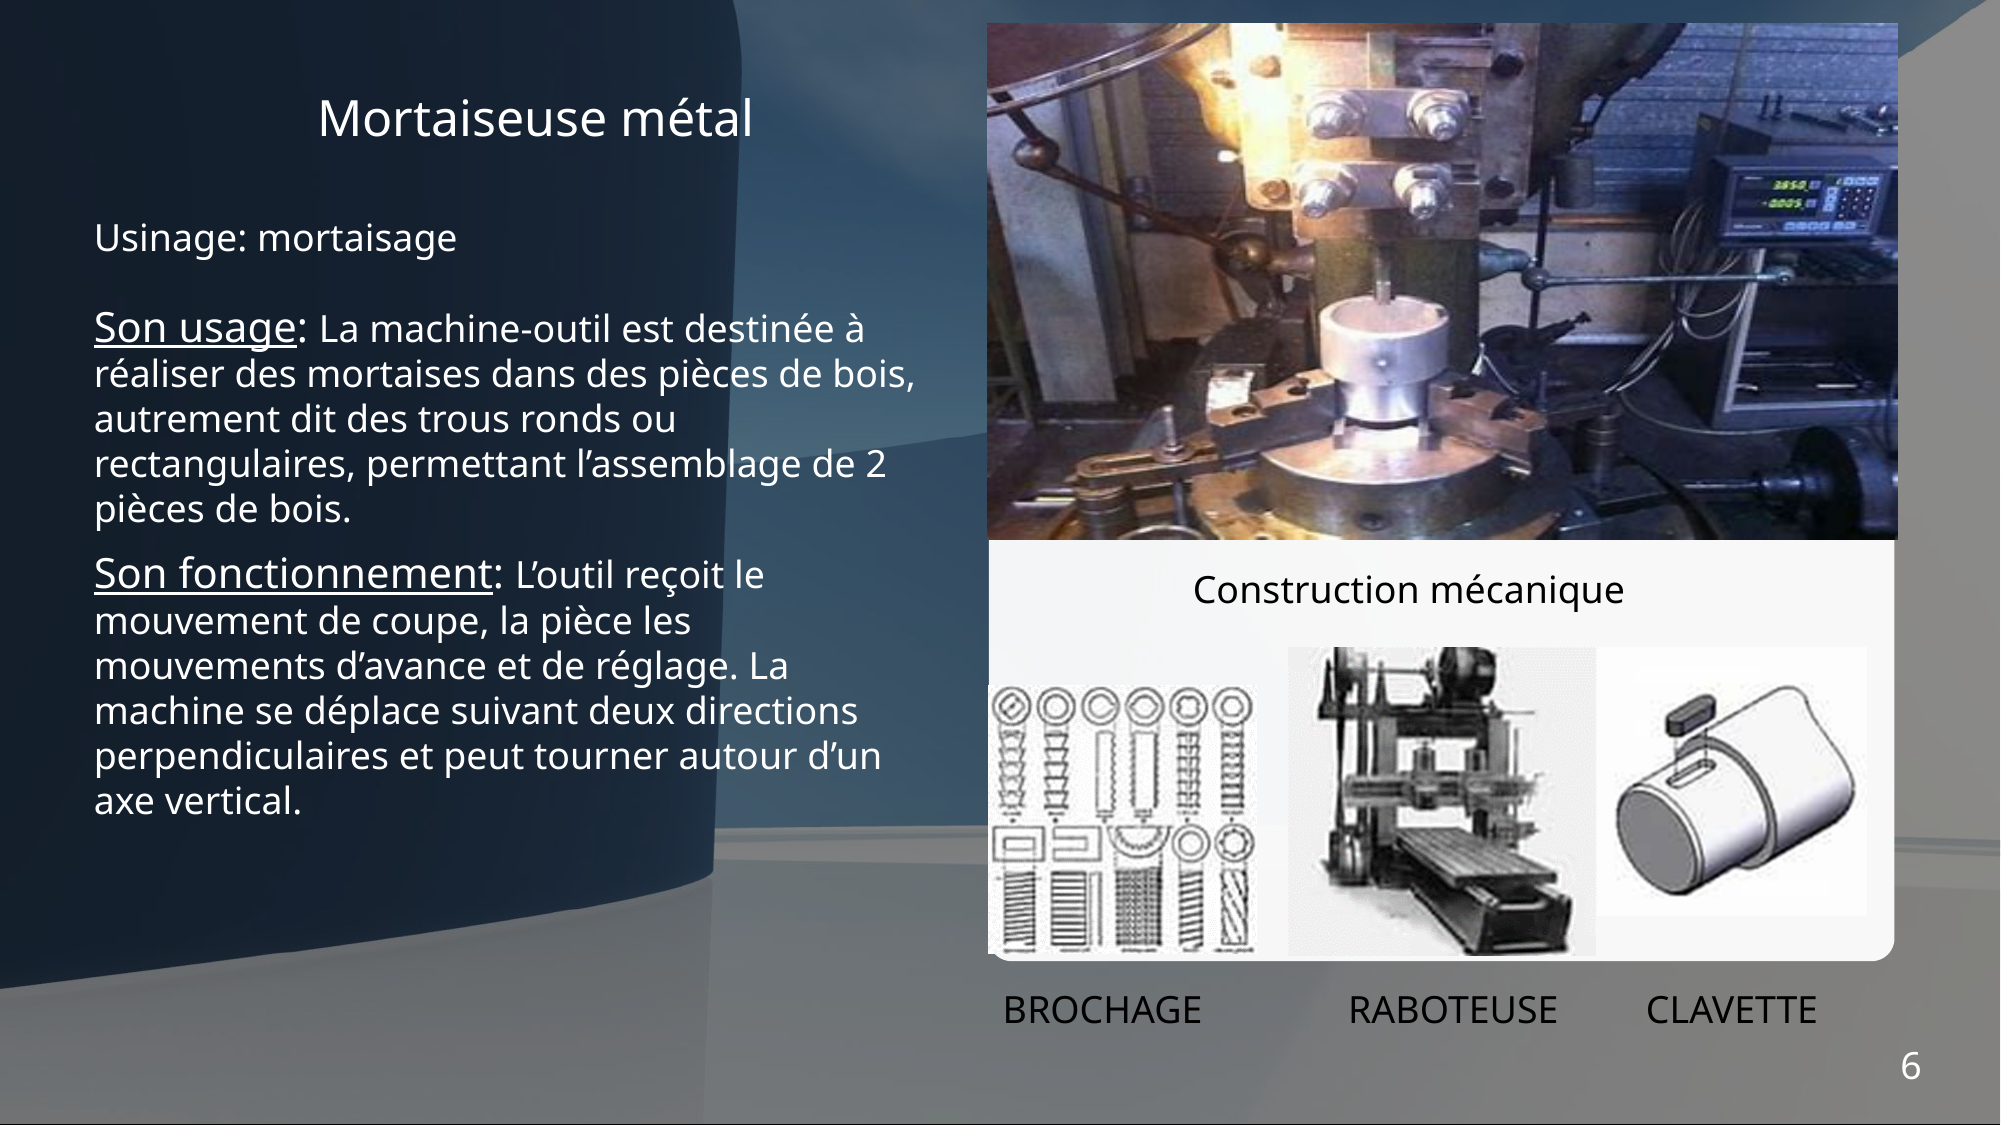

Mortaiseuse métal
Usinage: mortaisage
Son usage: La machine-outil est destinée à réaliser des mortaises dans des pièces de bois, autrement dit des trous ronds ou rectangulaires, permettant l’assemblage de 2 pièces de bois.
Son fonctionnement: L’outil reçoit le mouvement de coupe, la pièce les mouvements d’avance et de réglage. La machine se déplace suivant deux directions perpendiculaires et peut tourner autour d’un axe vertical.
Construction mécanique
BROCHAGE RABOTEUSE CLAVETTE
6